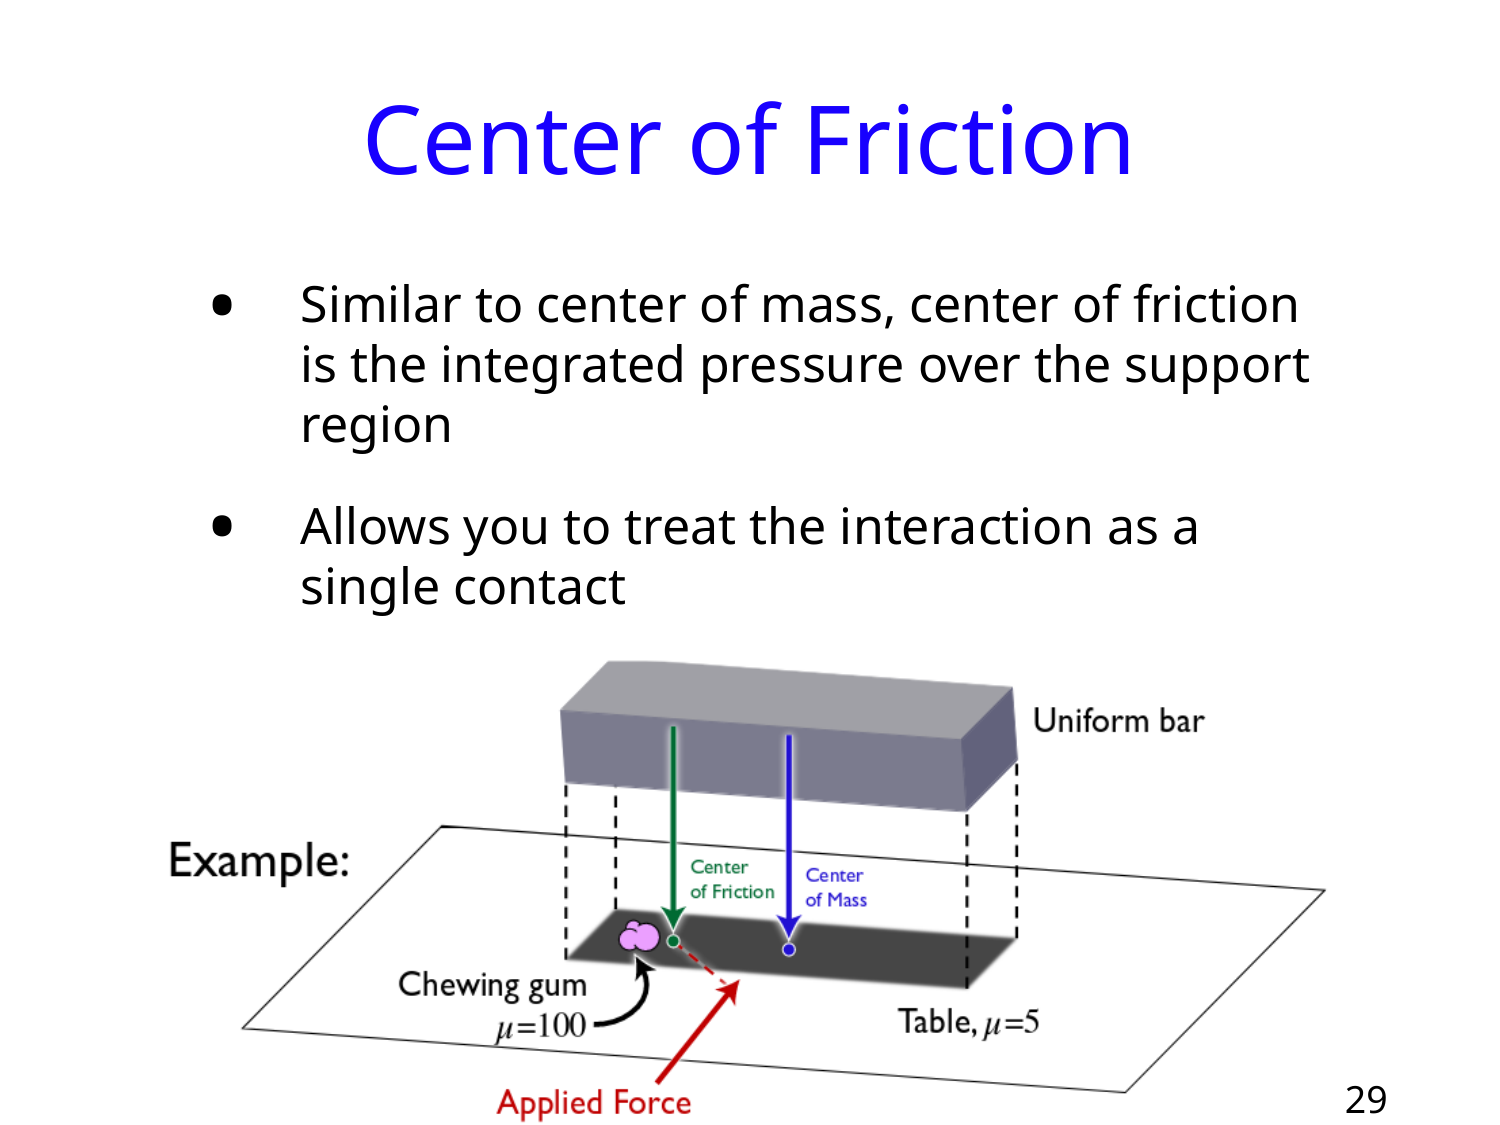

# Center of Friction
Similar to center of mass, center of friction is the integrated pressure over the support region
Allows you to treat the interaction as a single contact
29